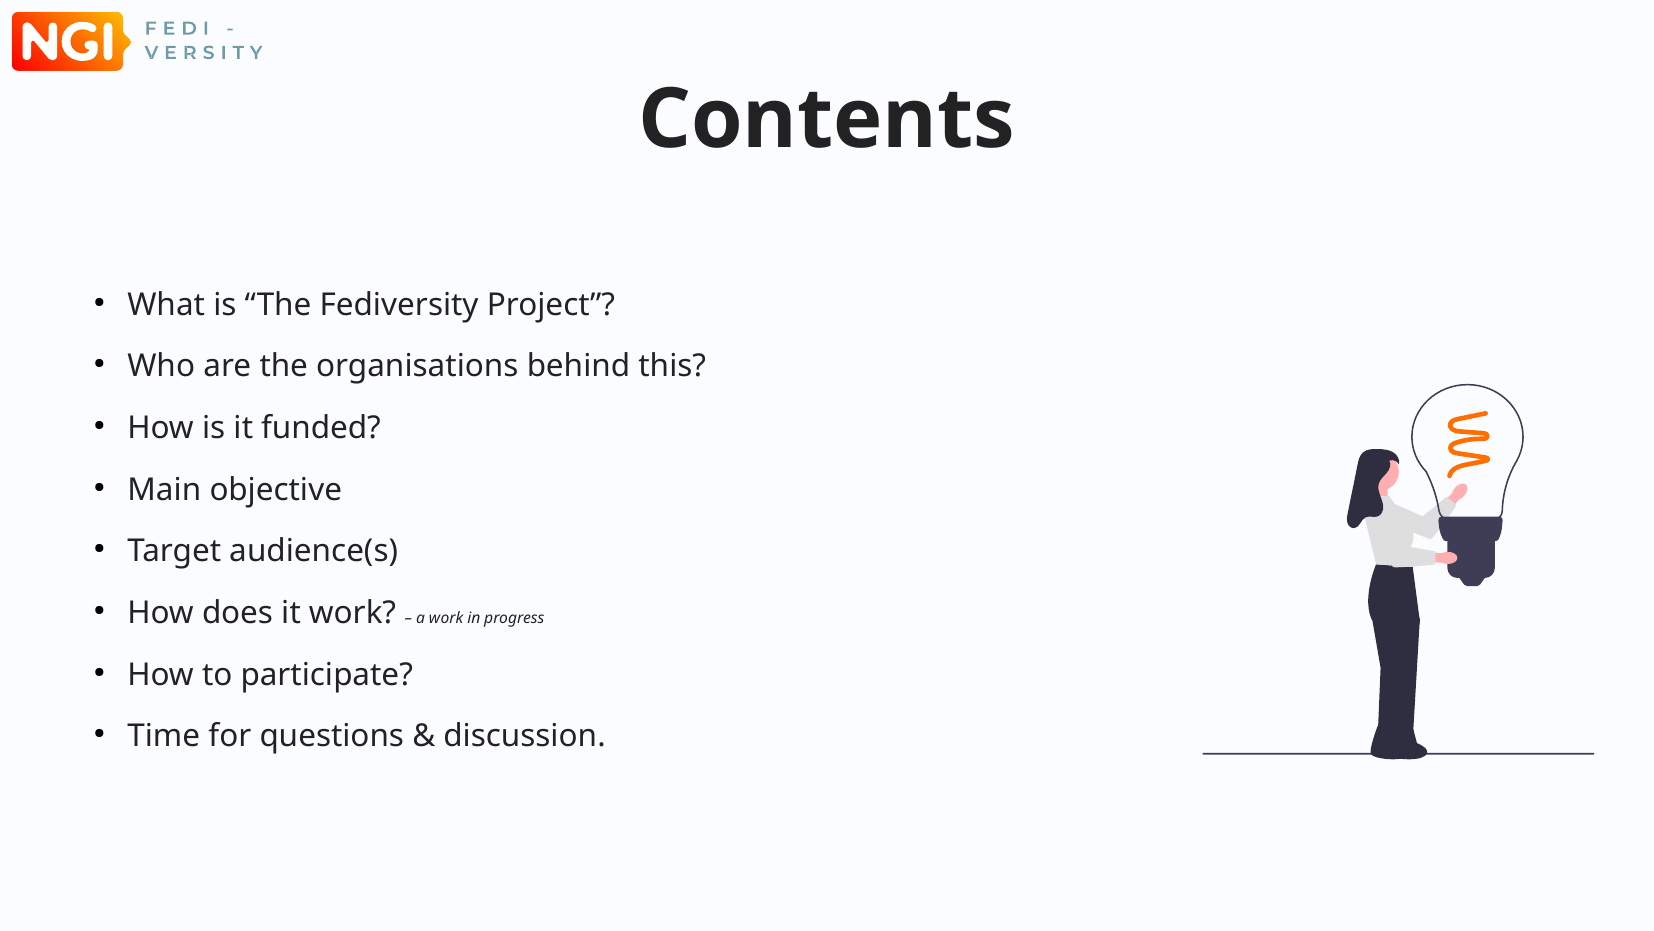

Contents
# What is “The Fediversity Project”?
Who are the organisations behind this?
How is it funded?
Main objective
Target audience(s)
How does it work? – a work in progress
How to participate?
Time for questions & discussion.